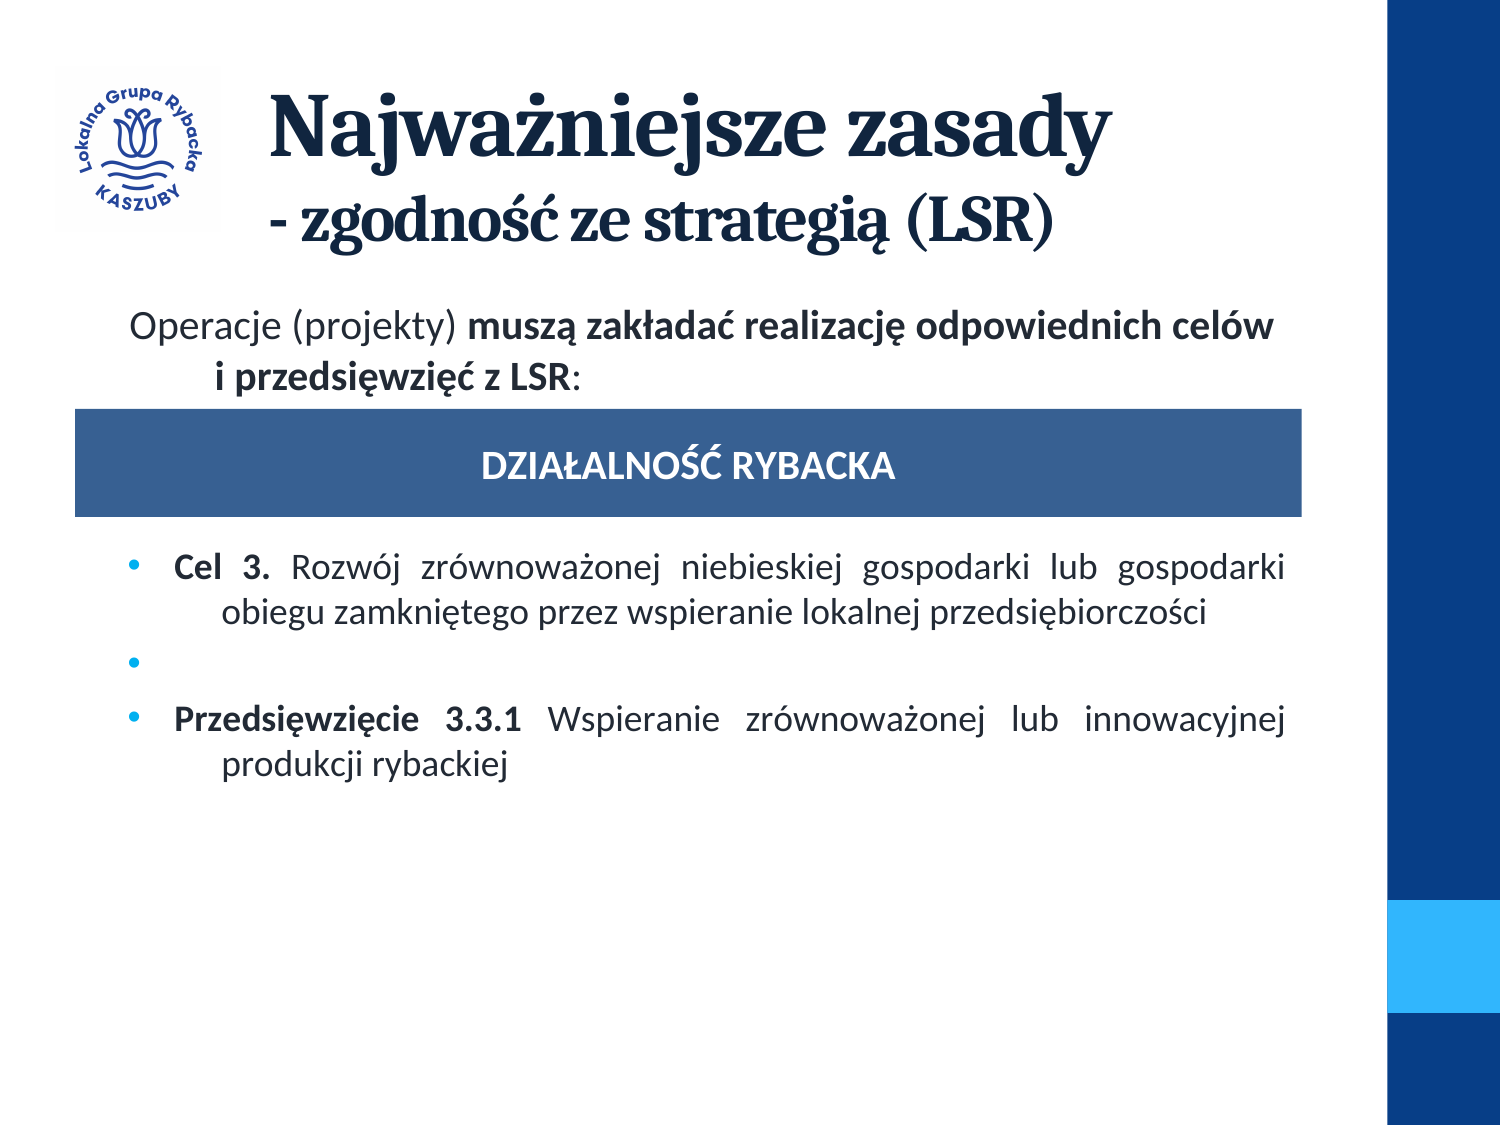

# Najważniejsze zasady - zgodność ze strategią (LSR)
Operacje (projekty) muszą zakładać realizację odpowiednich celów i przedsięwzięć z LSR:
DZIAŁALNOŚĆ RYBACKA
Cel 3. Rozwój zrównoważonej niebieskiej gospodarki lub gospodarki obiegu zamkniętego przez wspieranie lokalnej przedsiębiorczości
Przedsięwzięcie 3.3.1 Wspieranie zrównoważonej lub innowacyjnej produkcji rybackiej